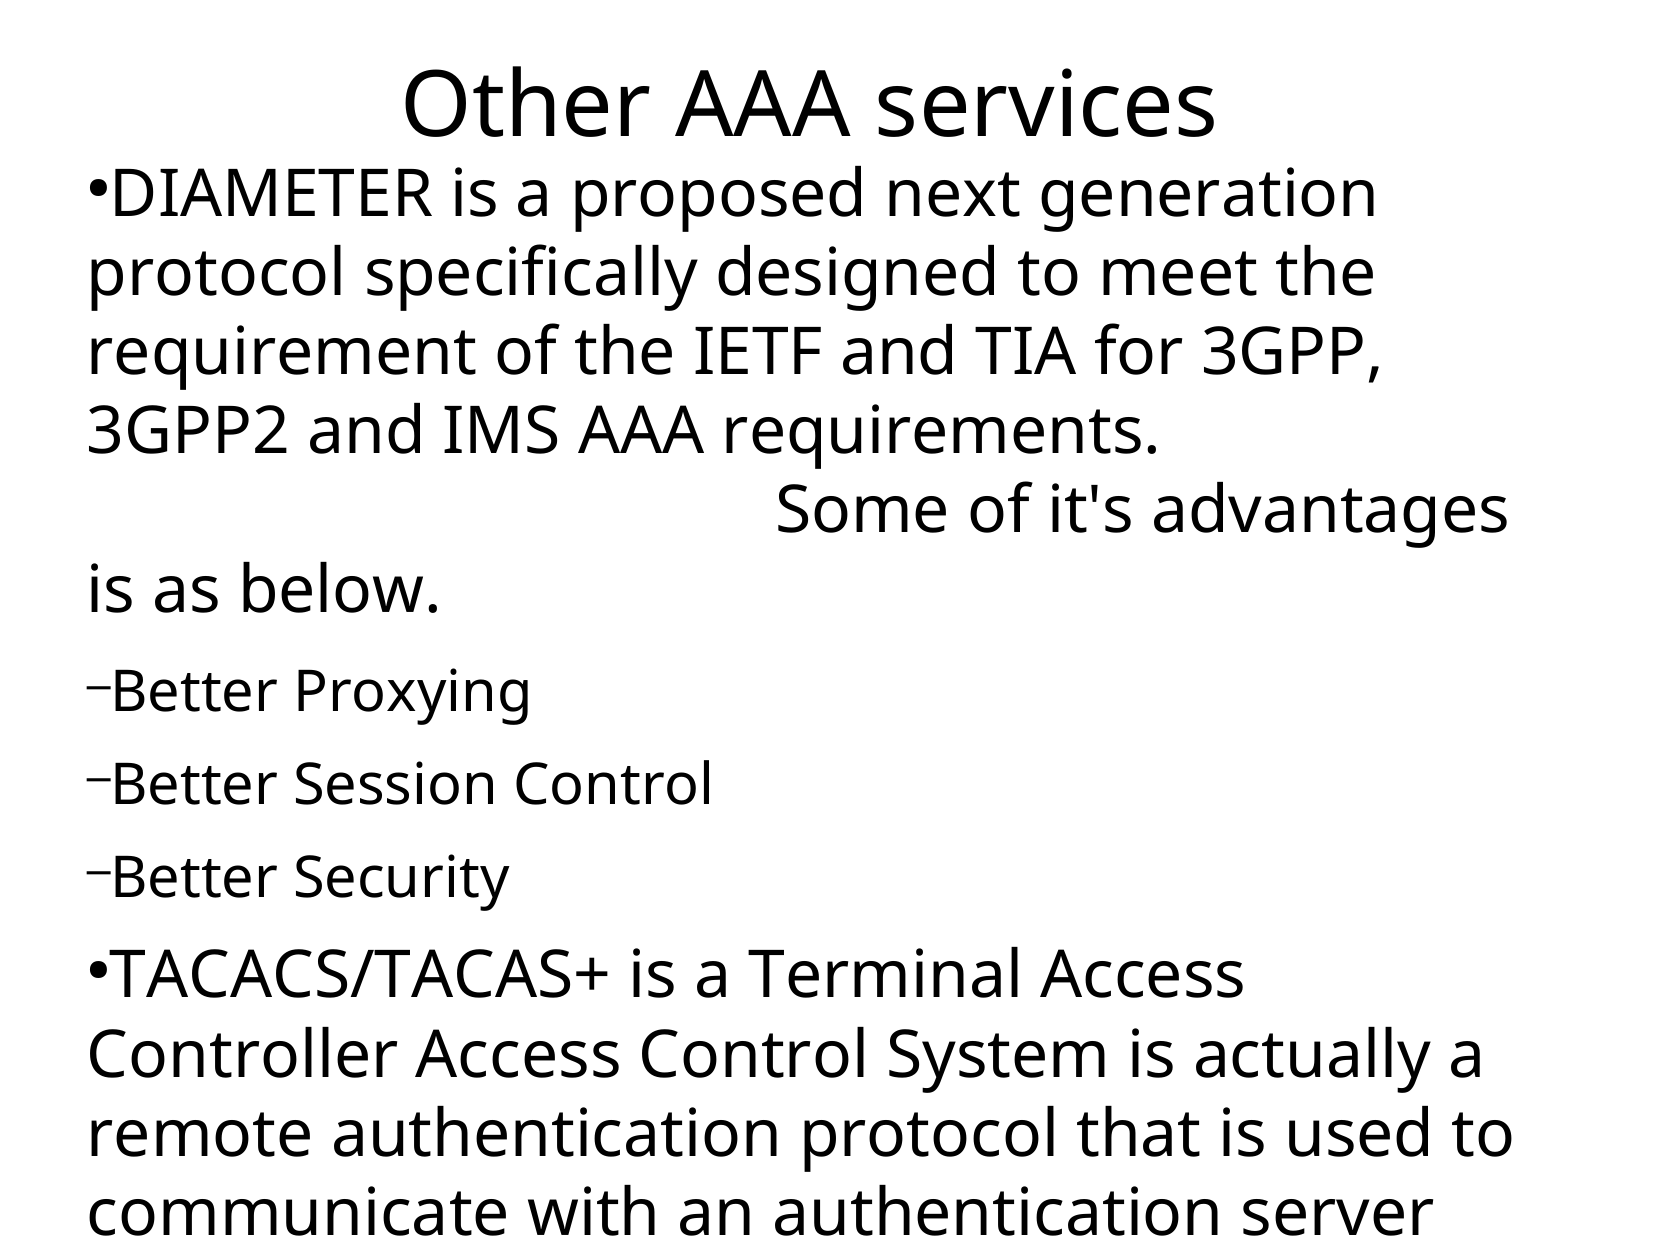

# Other AAA services
DIAMETER is a proposed next generation protocol specifically designed to meet the requirement of the IETF and TIA for 3GPP, 3GPP2 and IMS AAA requirements. Some of it's advantages is as below.
Better Proxying
Better Session Control
Better Security
TACACS/TACAS+ is a Terminal Access Controller Access Control System is actually a remote authentication protocol that is used to communicate with an authentication server commonly used in unix networks.